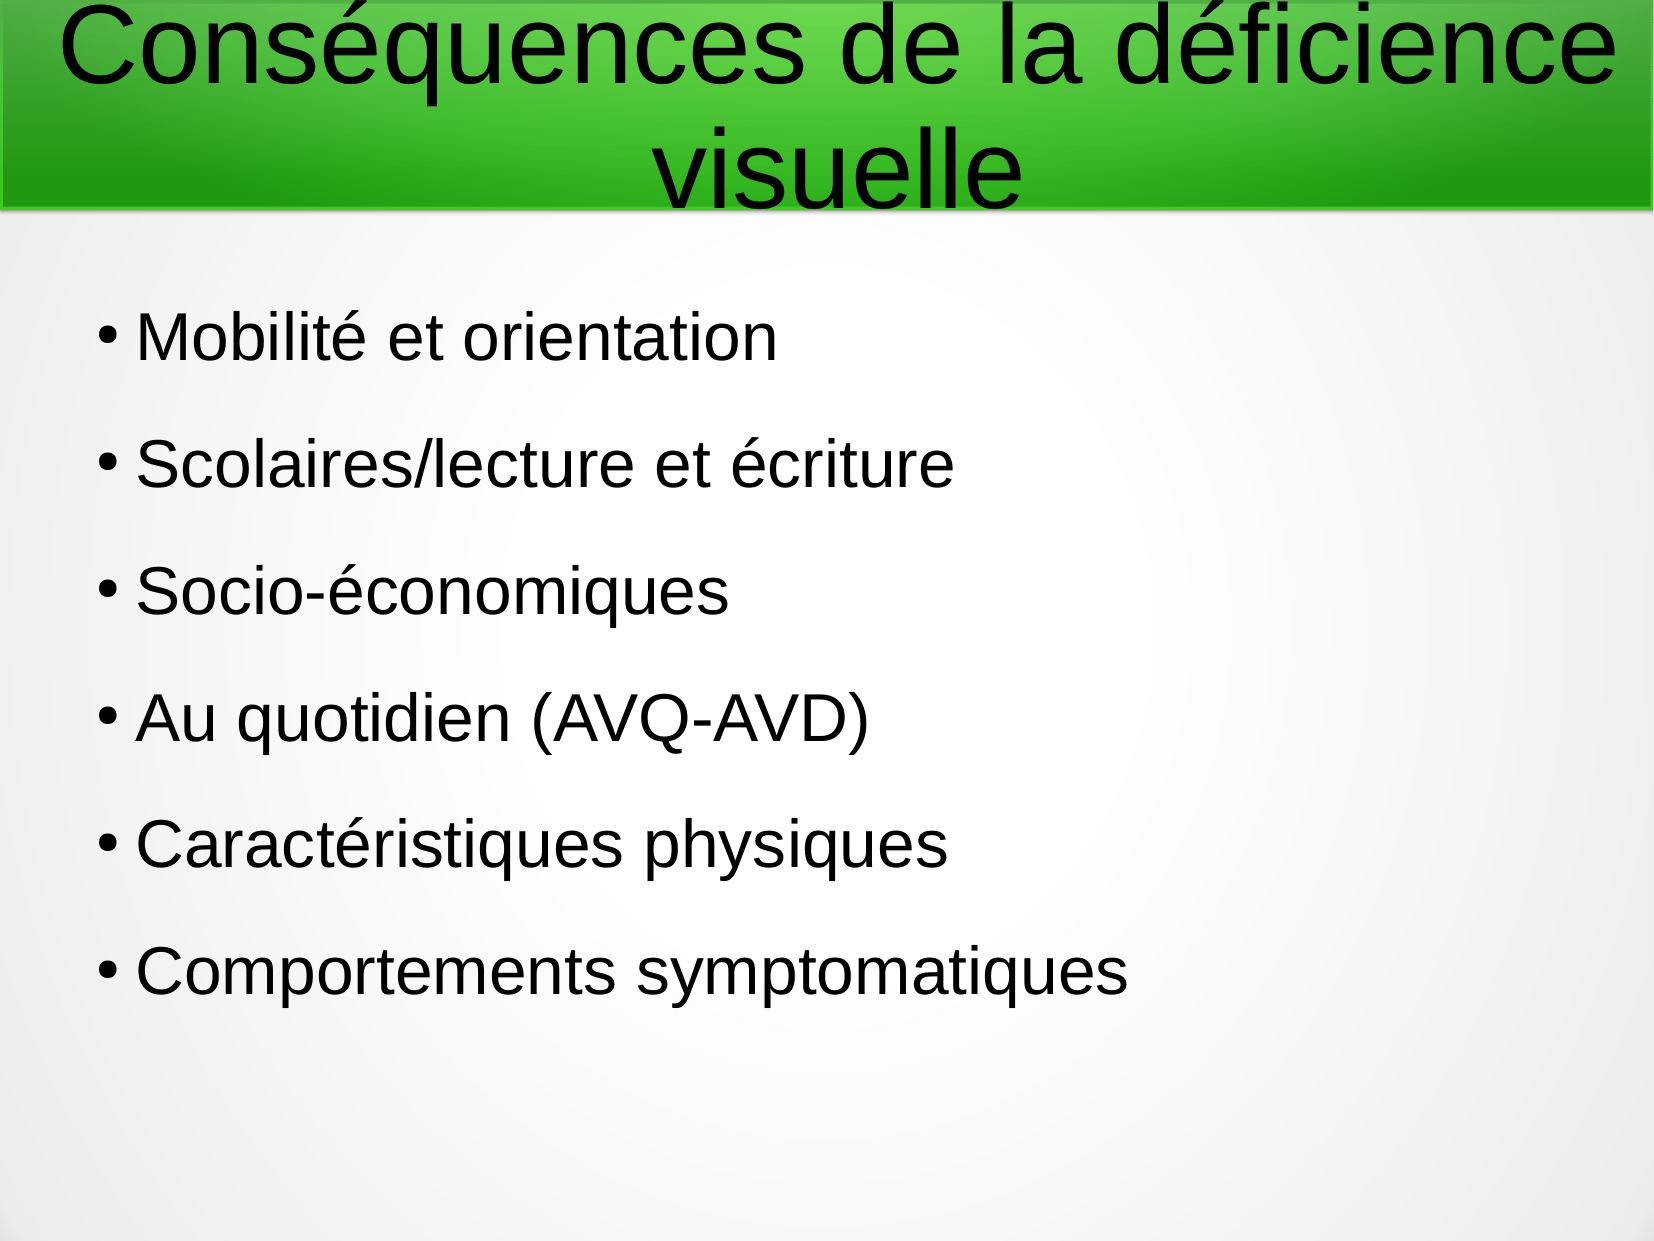

# Conséquences de la déficience visuelle
Mobilité et orientation
Scolaires/lecture et écriture
Socio-économiques
Au quotidien (AVQ-AVD)
Caractéristiques physiques
Comportements symptomatiques